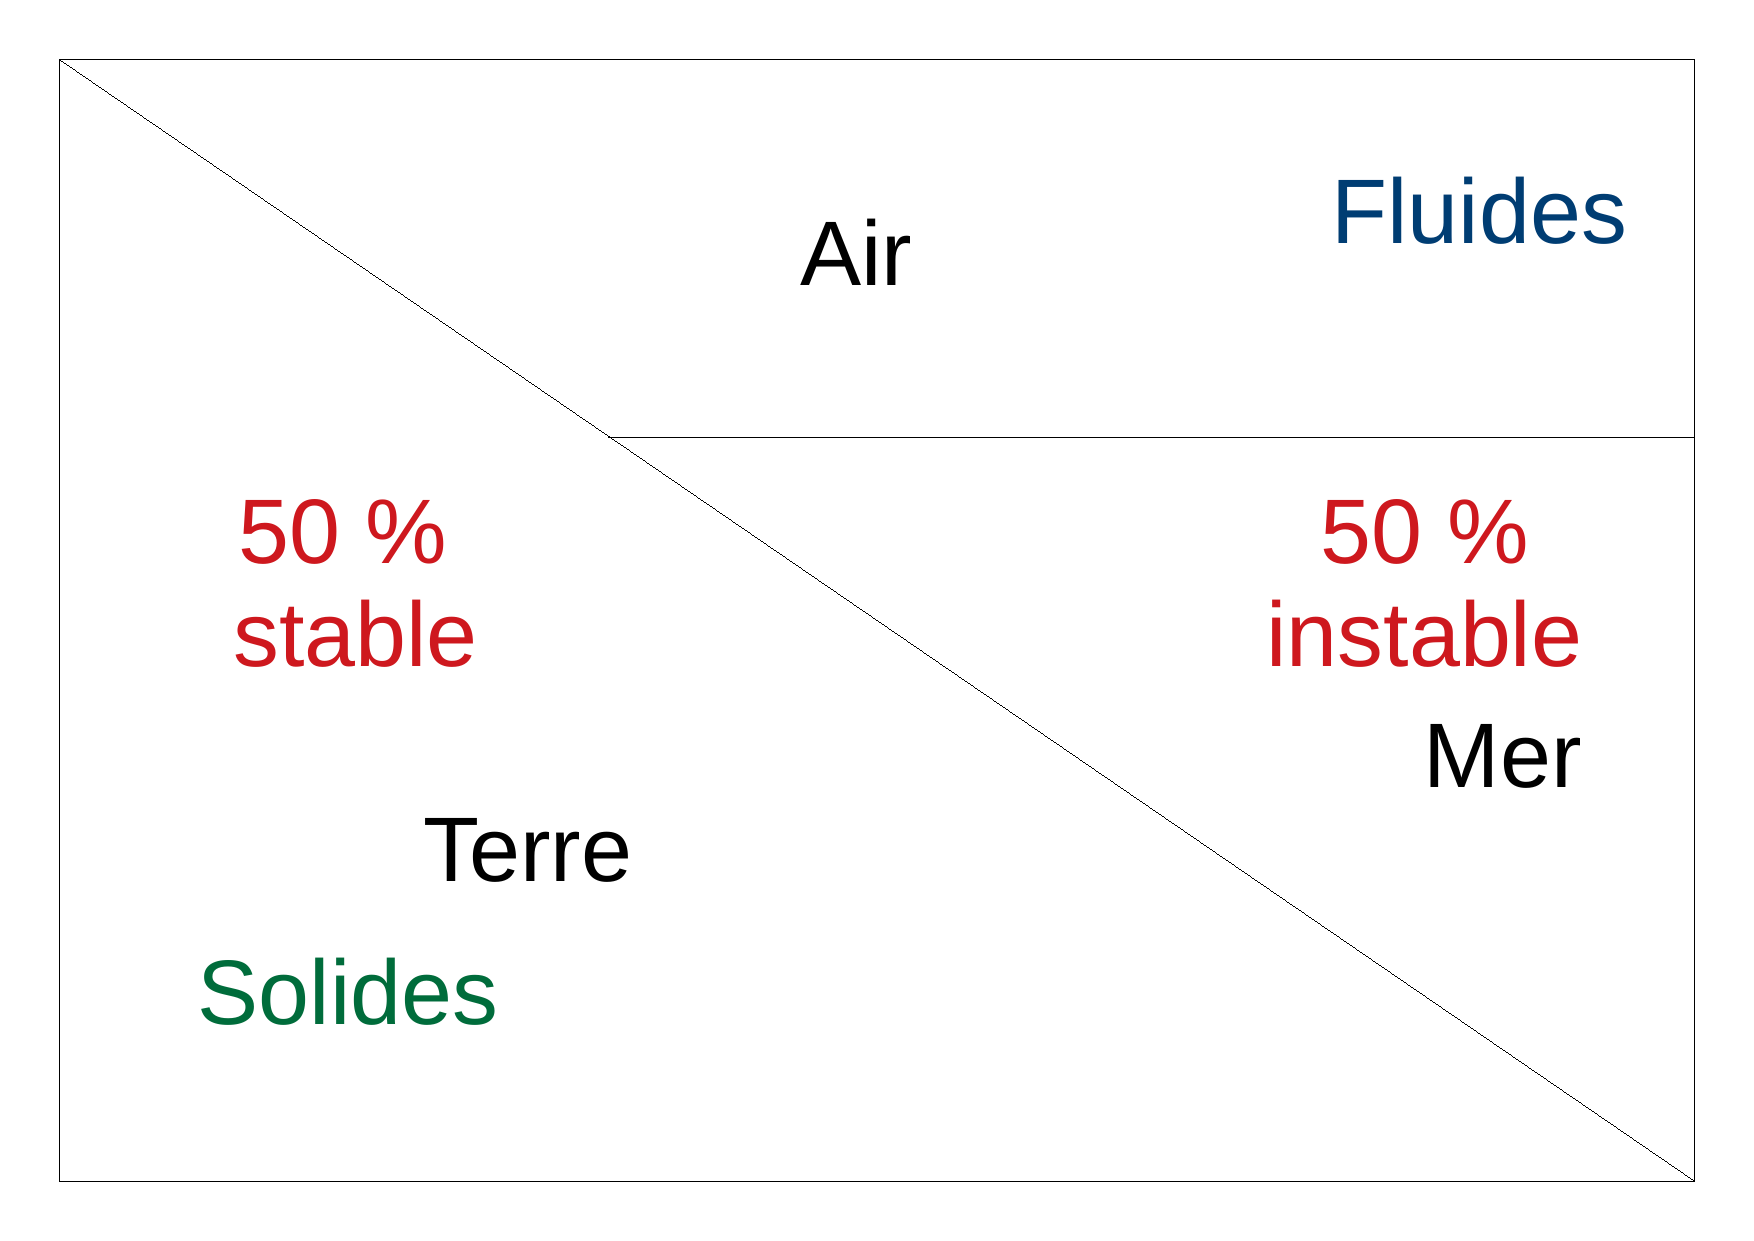

Fluides
Air
50 %
stable
50 %
instable
Mer
Terre
Solides